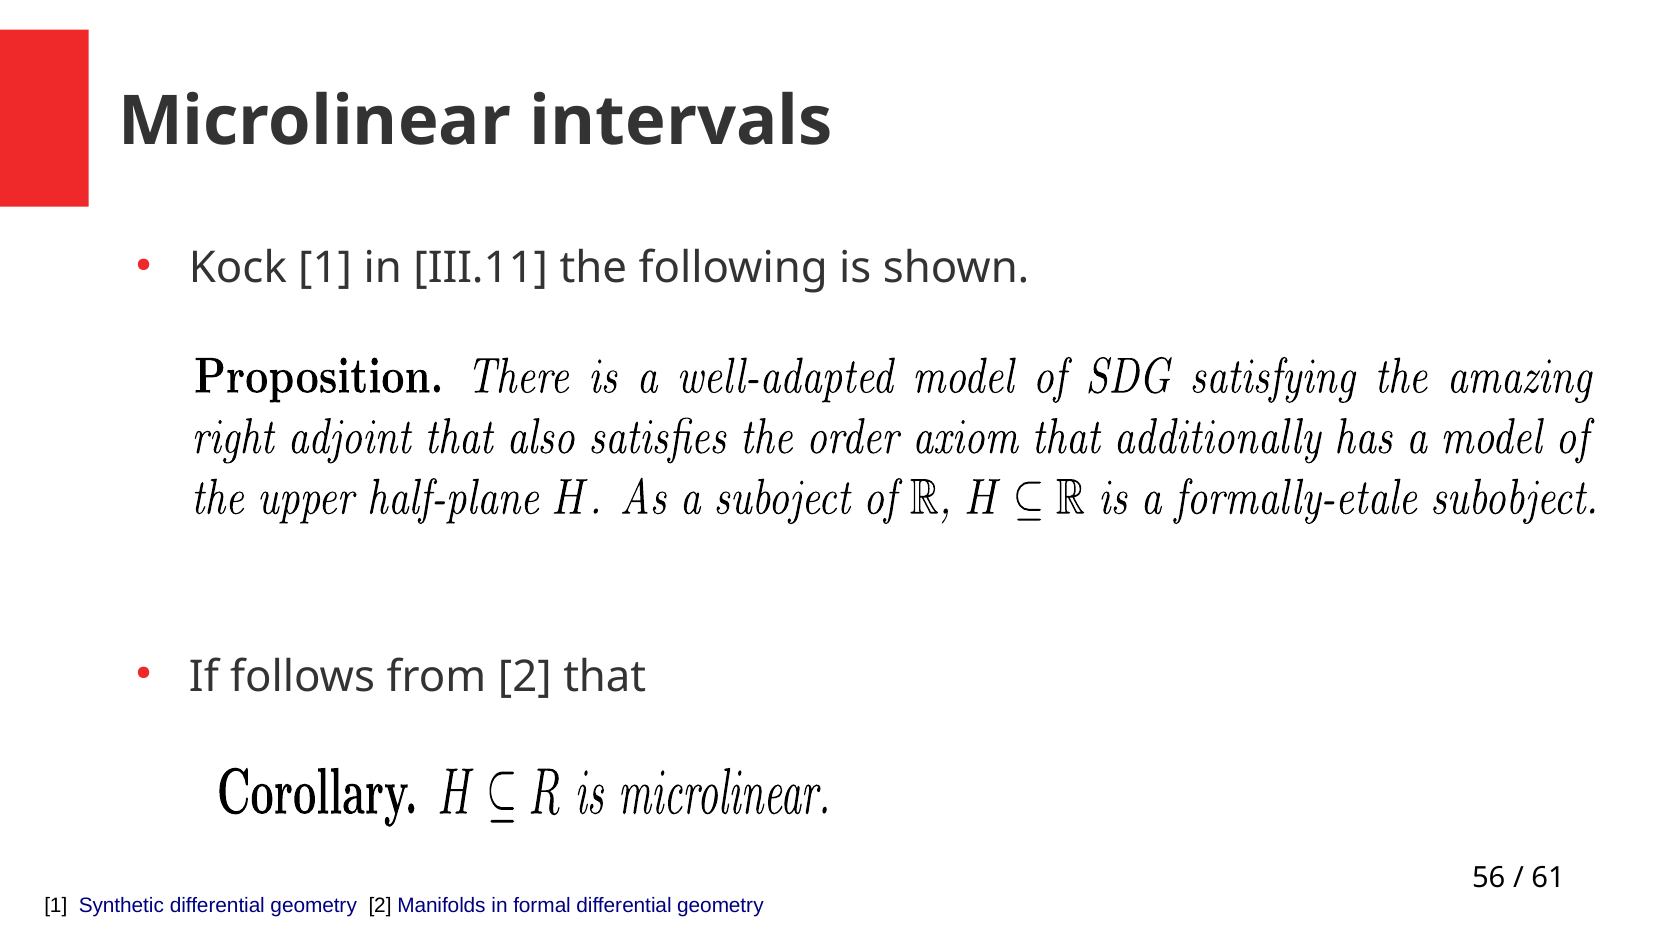

# Microlinear intervals
Kock [1] in [III.11] the following is shown.
If follows from [2] that
56
[1] Synthetic differential geometry [2] Manifolds in formal differential geometry